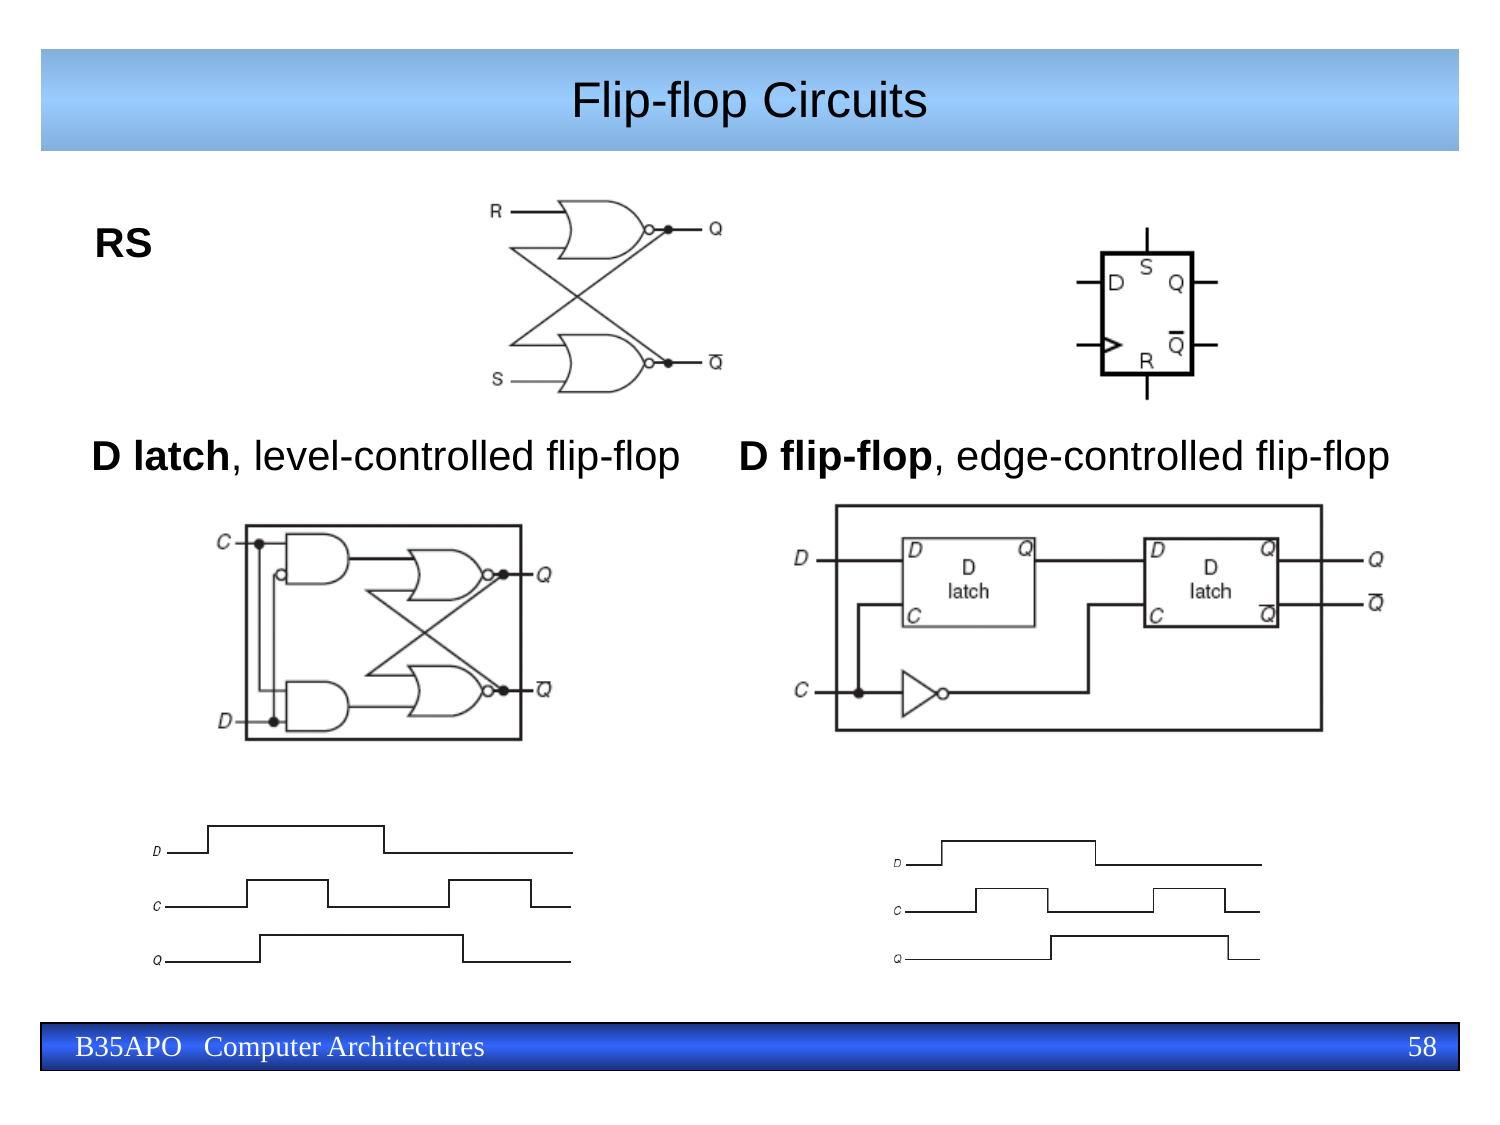

# Flip-flop Circuits
RS
D latch, level-controlled flip-flop D flip-flop, edge-controlled flip-flop
B35APO Computer Architectures
58